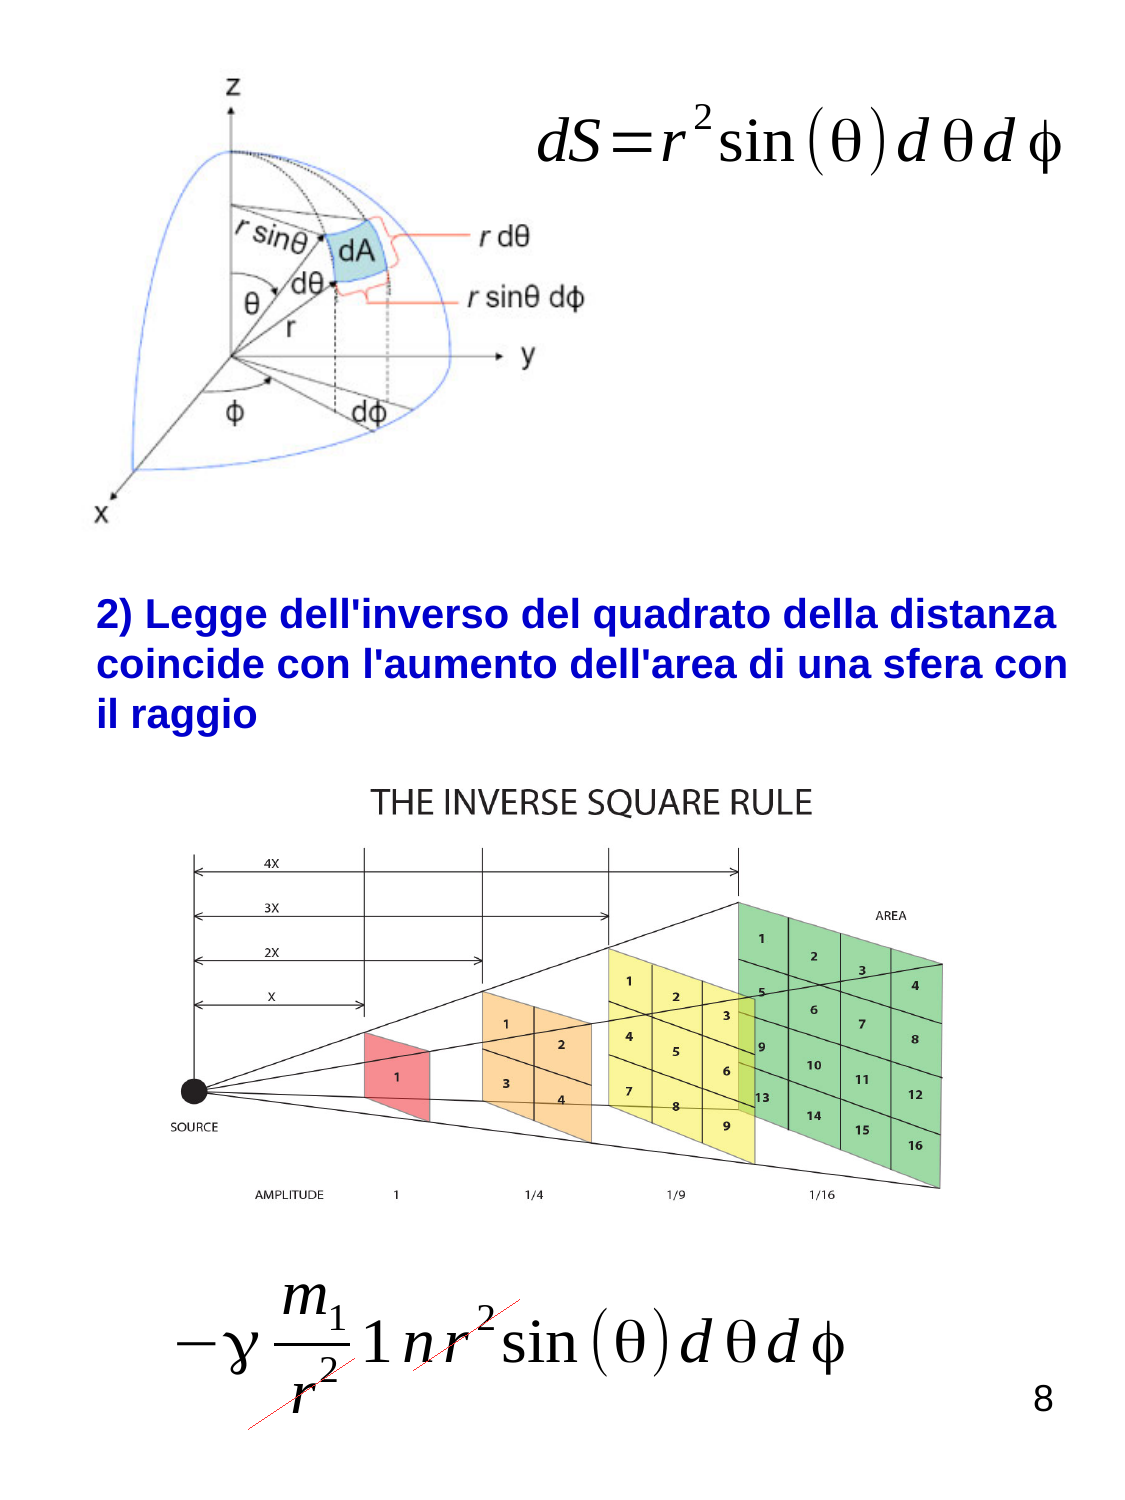

2) Legge dell'inverso del quadrato della distanza coincide con l'aumento dell'area di una sfera con il raggio
P3 Forze Conservative
8